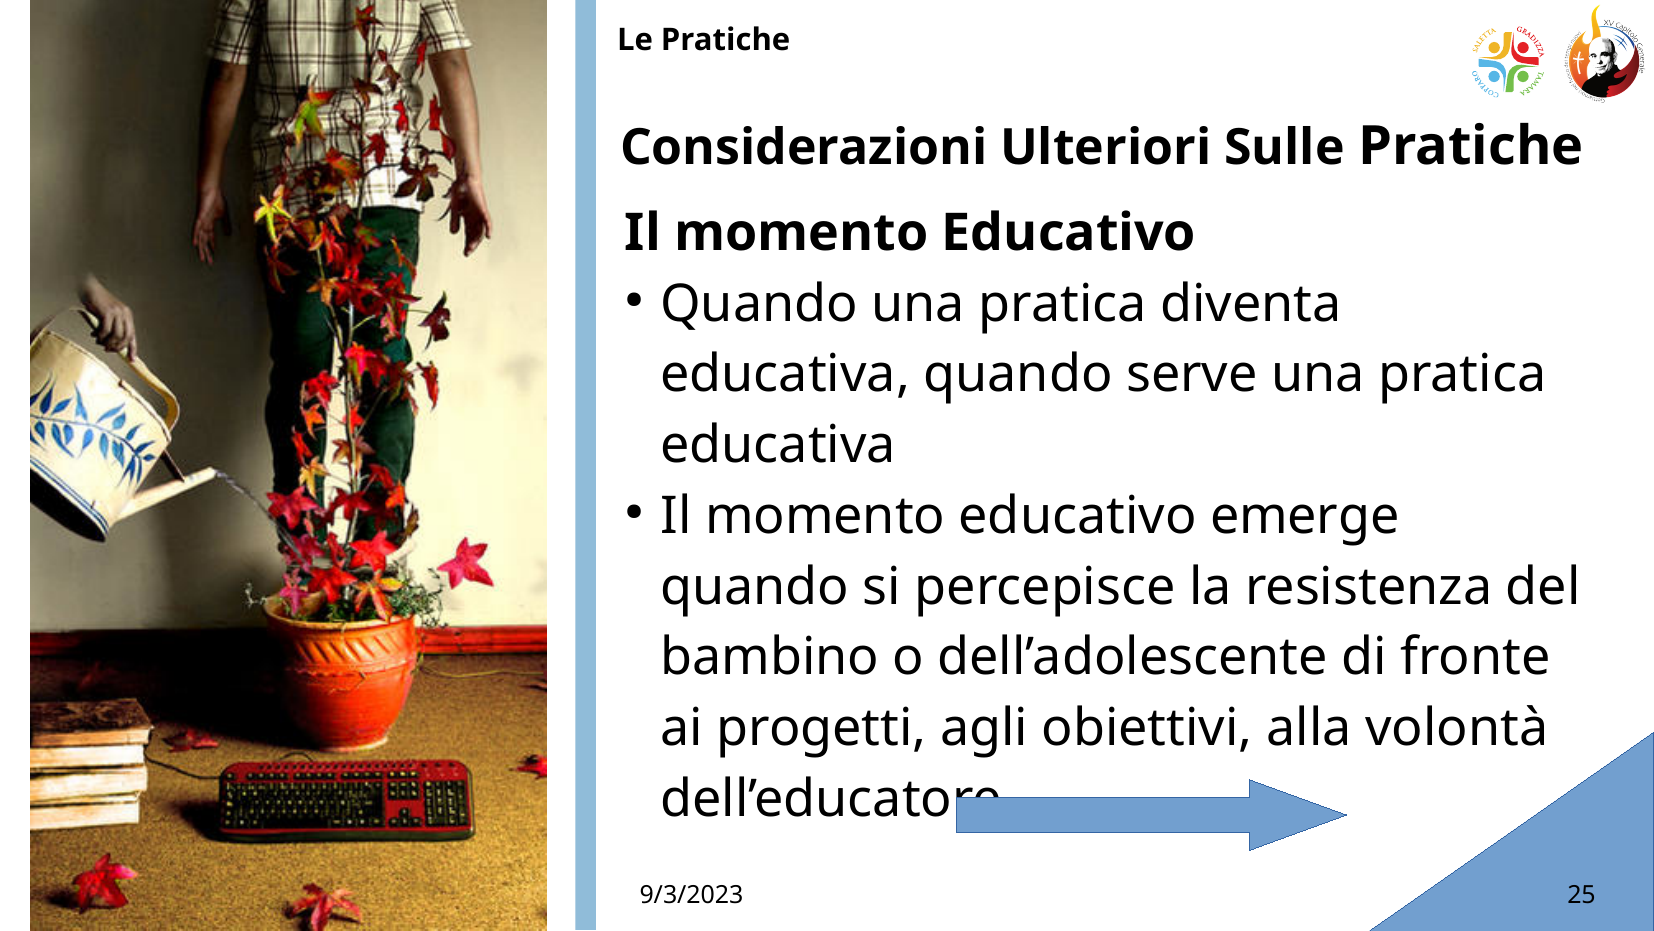

Le Pratiche
Considerazioni Ulteriori Sulle Pratiche
# Il momento Educativo
Quando una pratica diventa educativa, quando serve una pratica educativa
Il momento educativo emerge quando si percepisce la resistenza del bambino o dell’adolescente di fronte ai progetti, agli obiettivi, alla volontà dell’educatore.